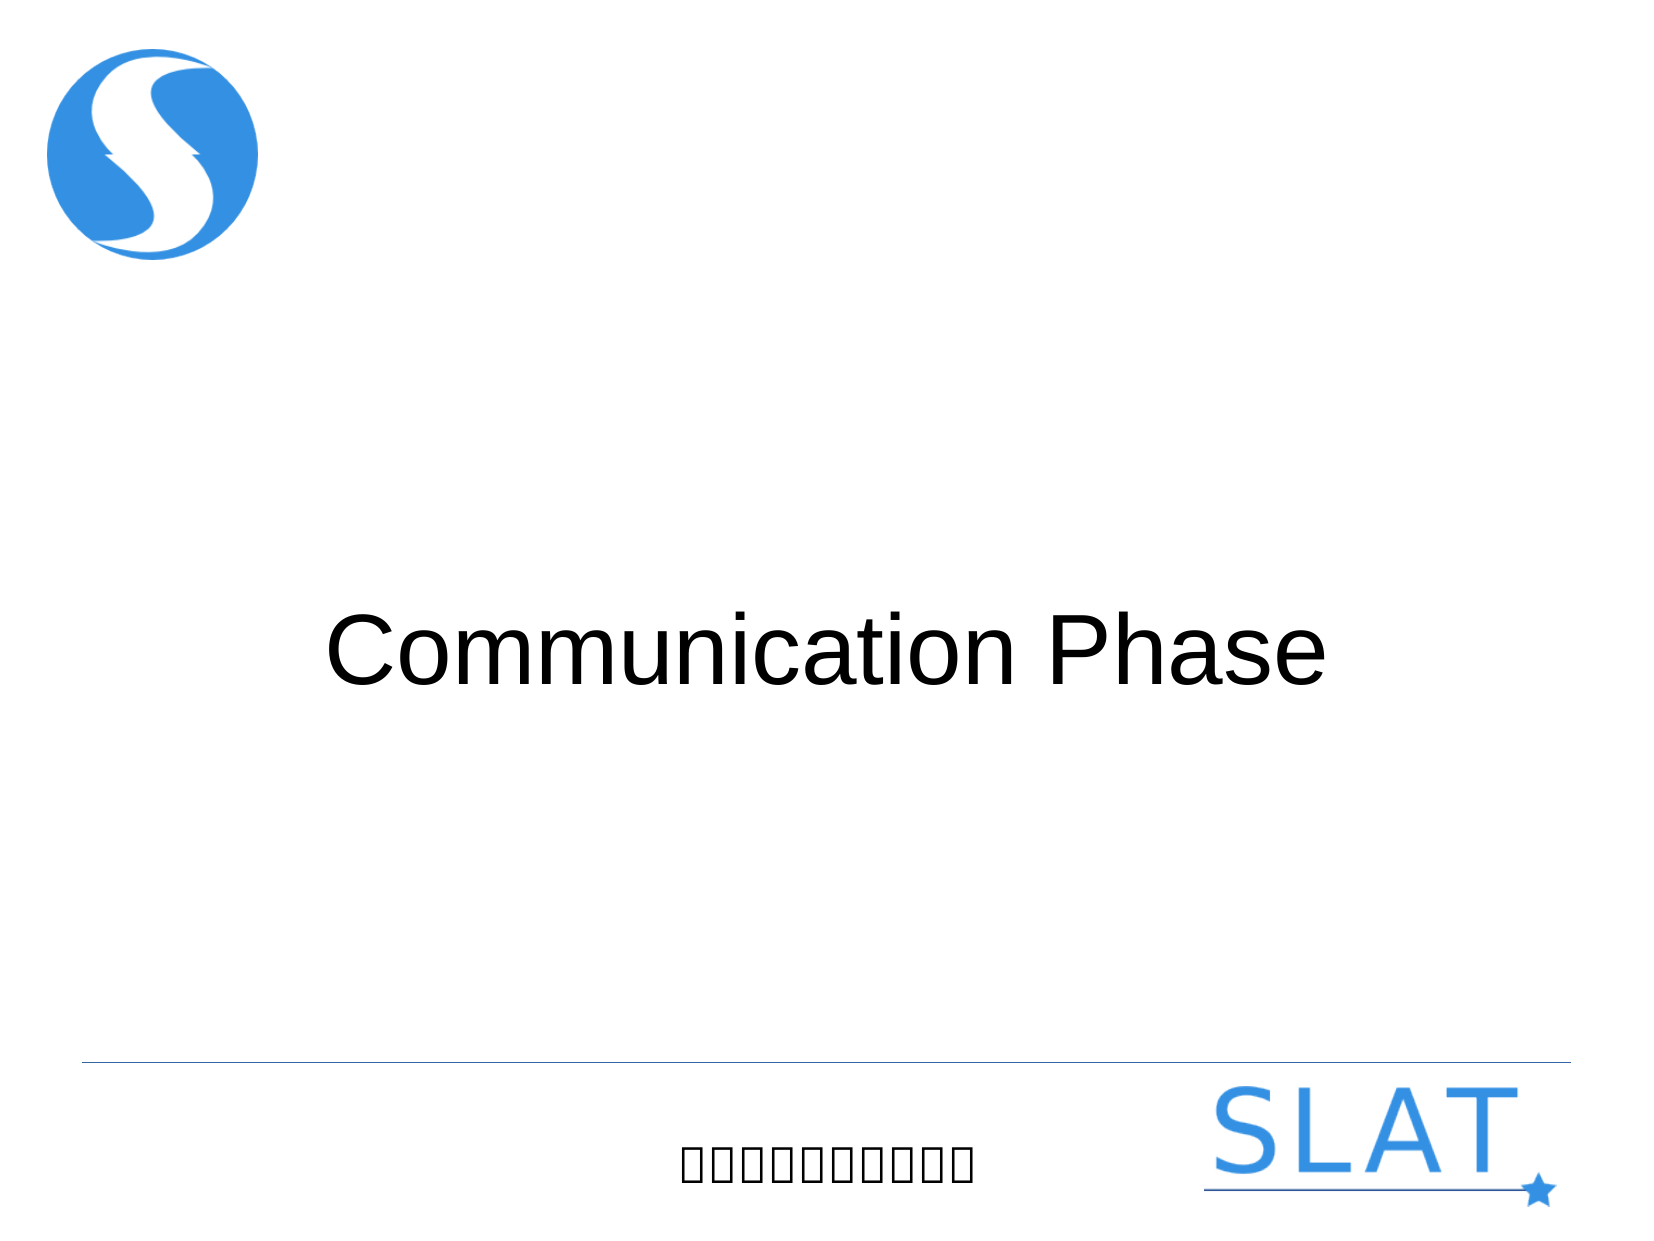

#
Communication Phase
LibreOffice Brno 2016 Conference Presentation